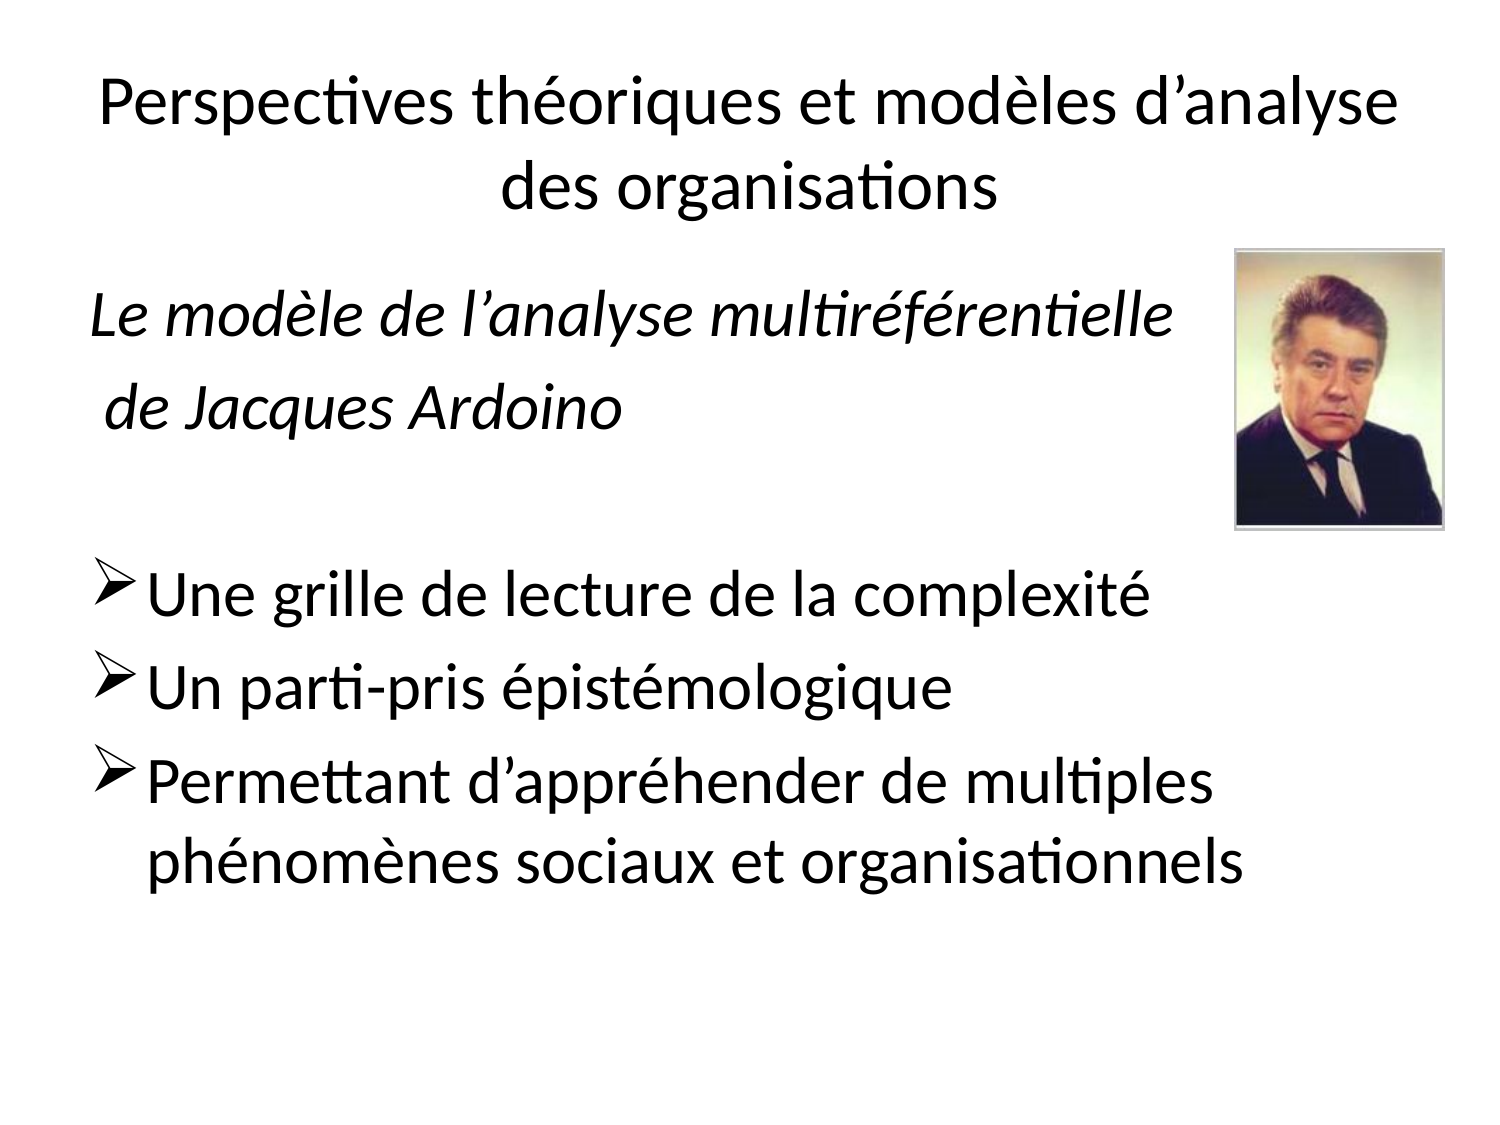

# Perspectives théoriques et modèles d’analyse des organisations
Le modèle de l’analyse multiréférentielle
 de Jacques Ardoino
Une grille de lecture de la complexité
Un parti-pris épistémologique
Permettant d’appréhender de multiples phénomènes sociaux et organisationnels